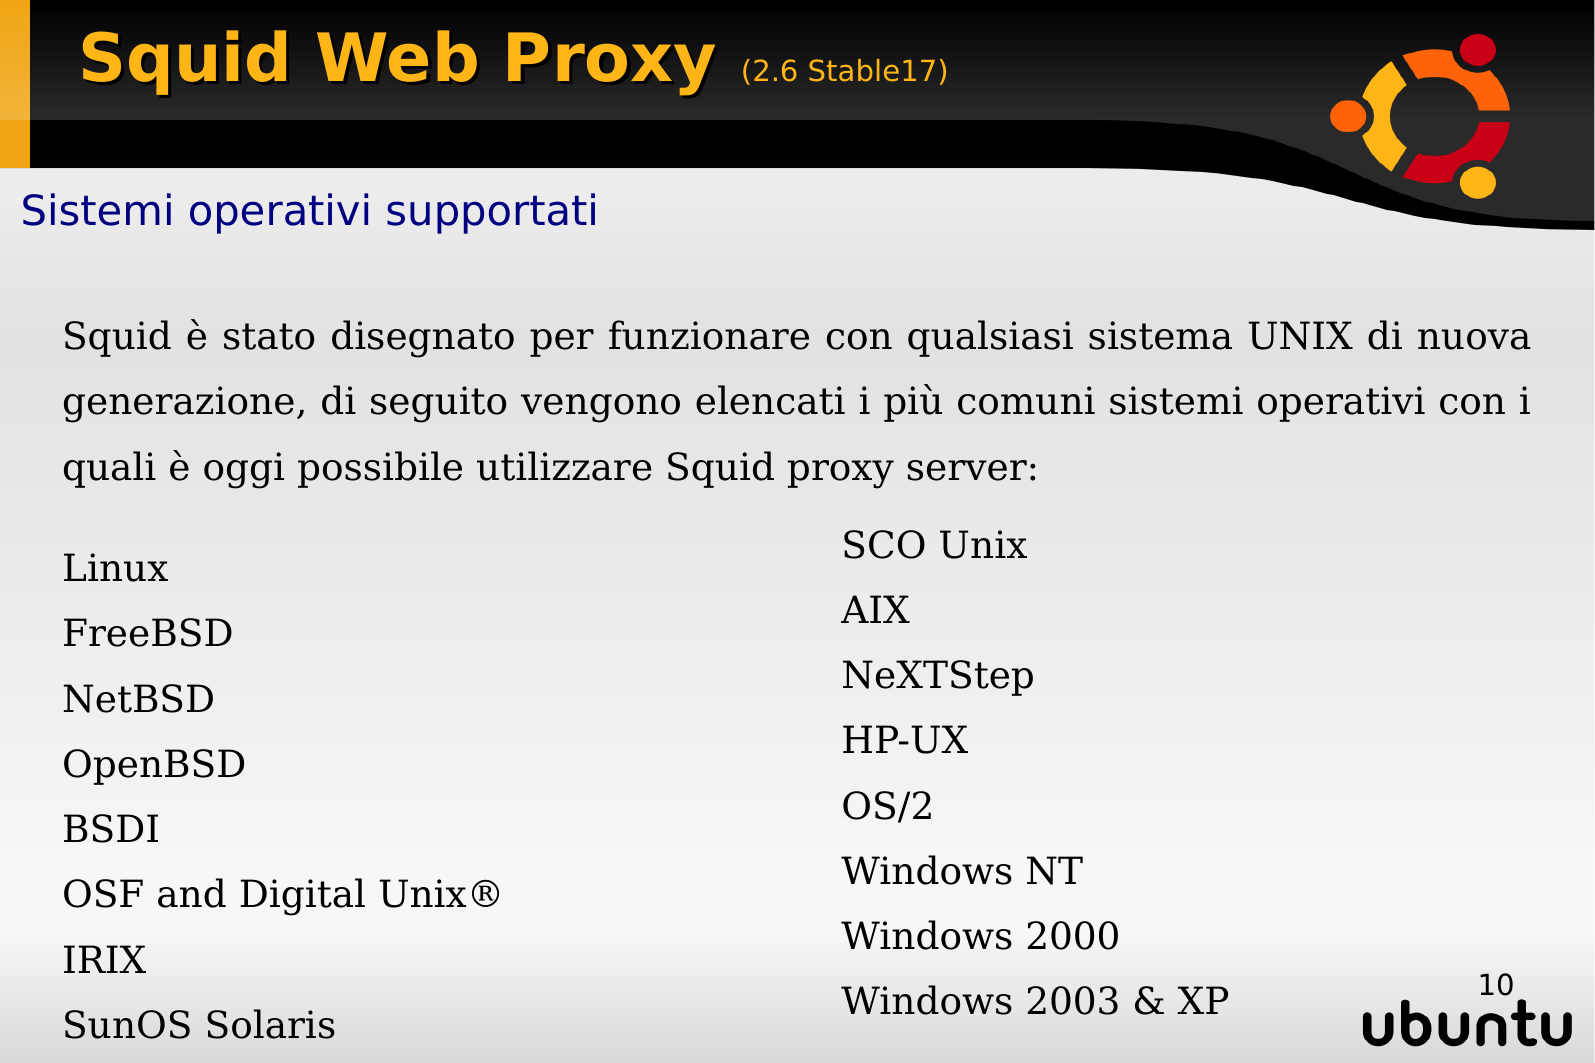

Squid Web Proxy (2.6 Stable17)
Sistemi operativi supportati
Squid è stato disegnato per funzionare con qualsiasi sistema UNIX di nuova generazione, di seguito vengono elencati i più comuni sistemi operativi con i quali è oggi possibile utilizzare Squid proxy server:
Linux
FreeBSD
NetBSD
OpenBSD
BSDI
OSF and Digital Unix®
IRIX
SunOS Solaris
SCO Unix
AIX
NeXTStep
HP-UX
OS/2
Windows NT
Windows 2000
Windows 2003 & XP
10